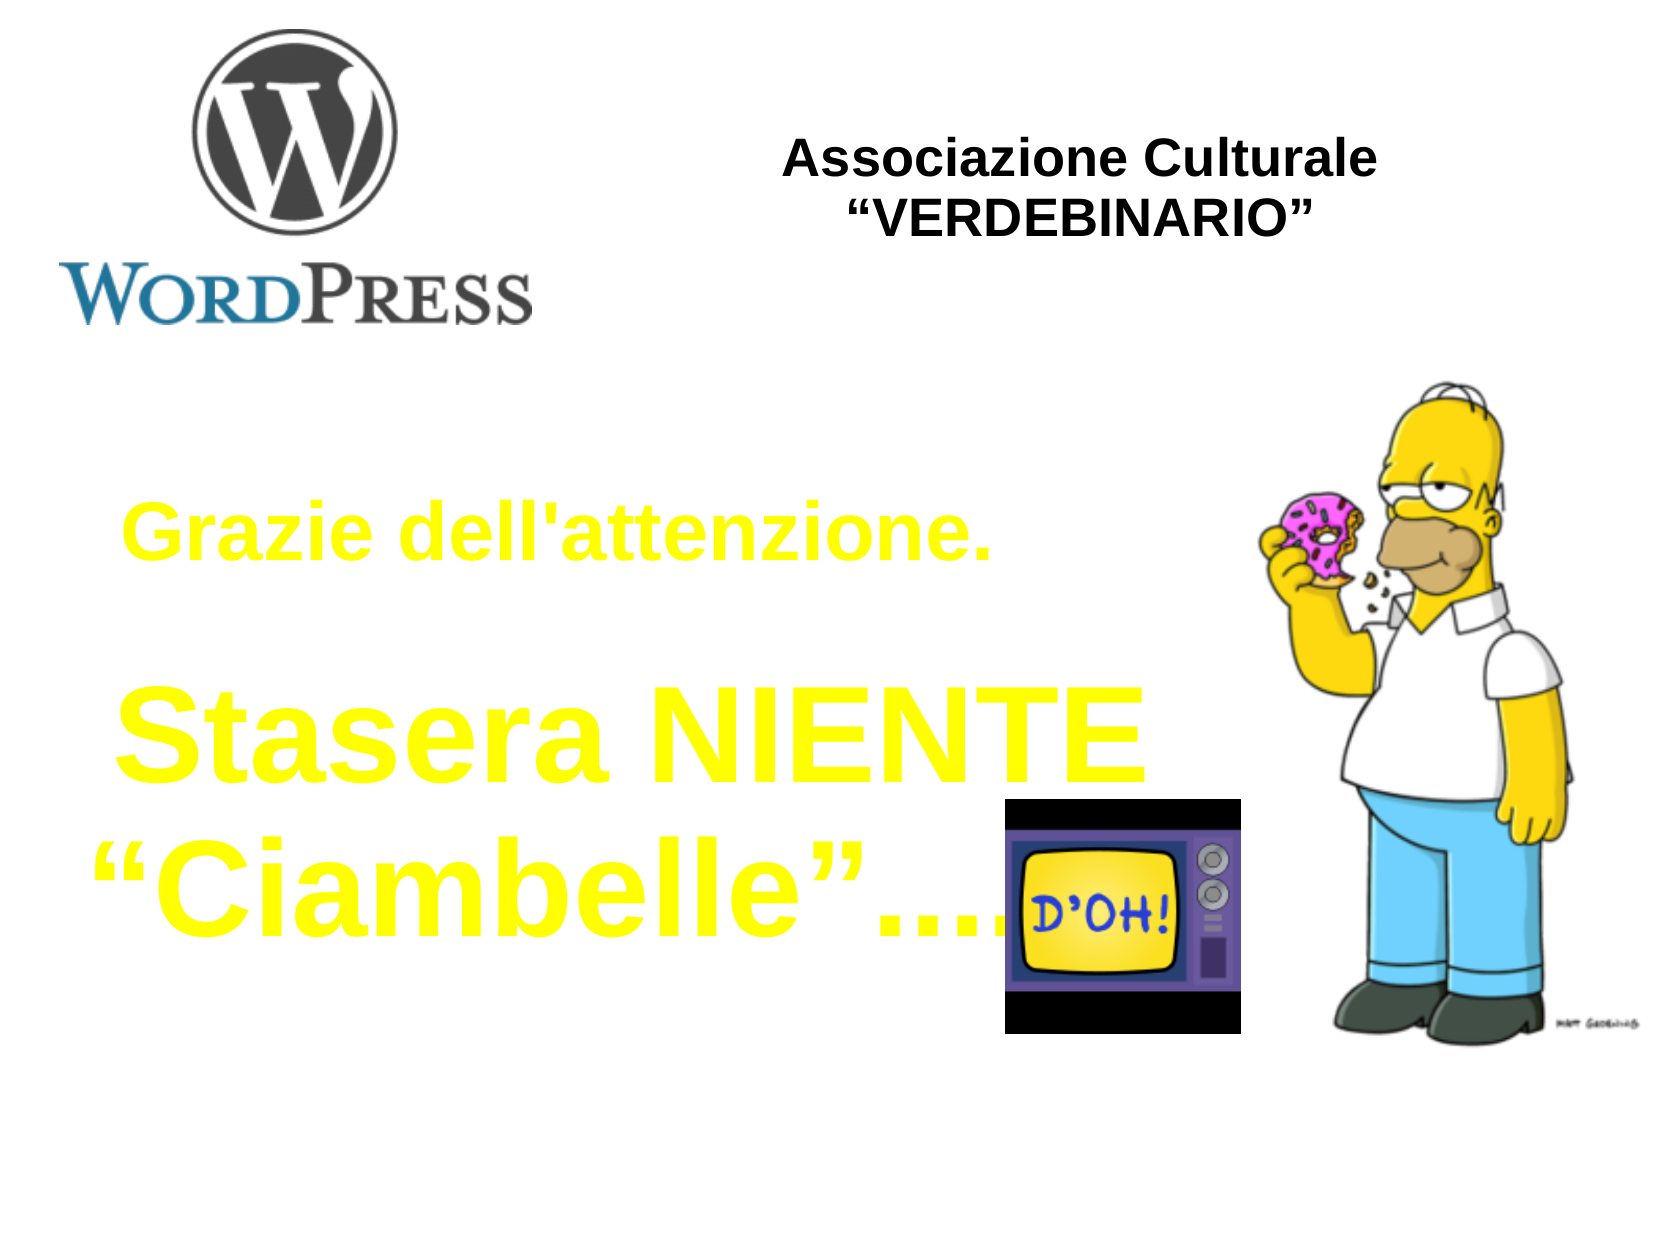

# Associazione Culturale “VERDEBINARIO”
Grazie dell'attenzione.
Stasera NIENTE “Ciambelle”........